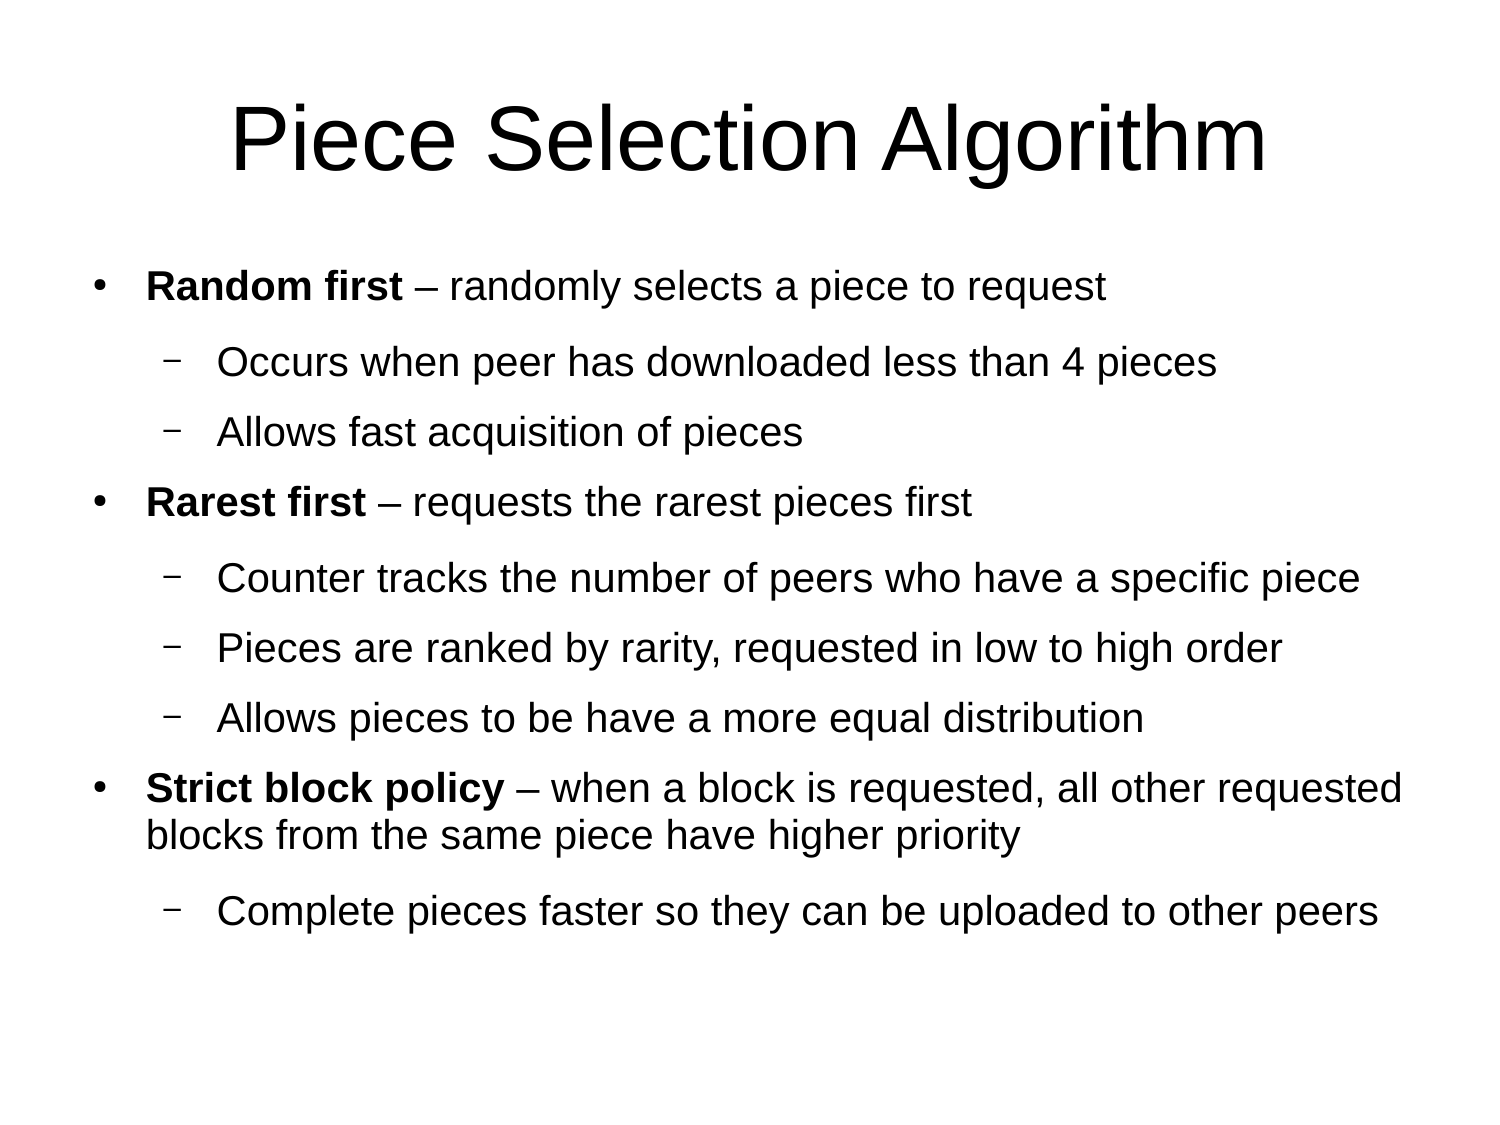

# Piece Selection Algorithm
Random first – randomly selects a piece to request
Occurs when peer has downloaded less than 4 pieces
Allows fast acquisition of pieces
Rarest first – requests the rarest pieces first
Counter tracks the number of peers who have a specific piece
Pieces are ranked by rarity, requested in low to high order
Allows pieces to be have a more equal distribution
Strict block policy – when a block is requested, all other requested blocks from the same piece have higher priority
Complete pieces faster so they can be uploaded to other peers